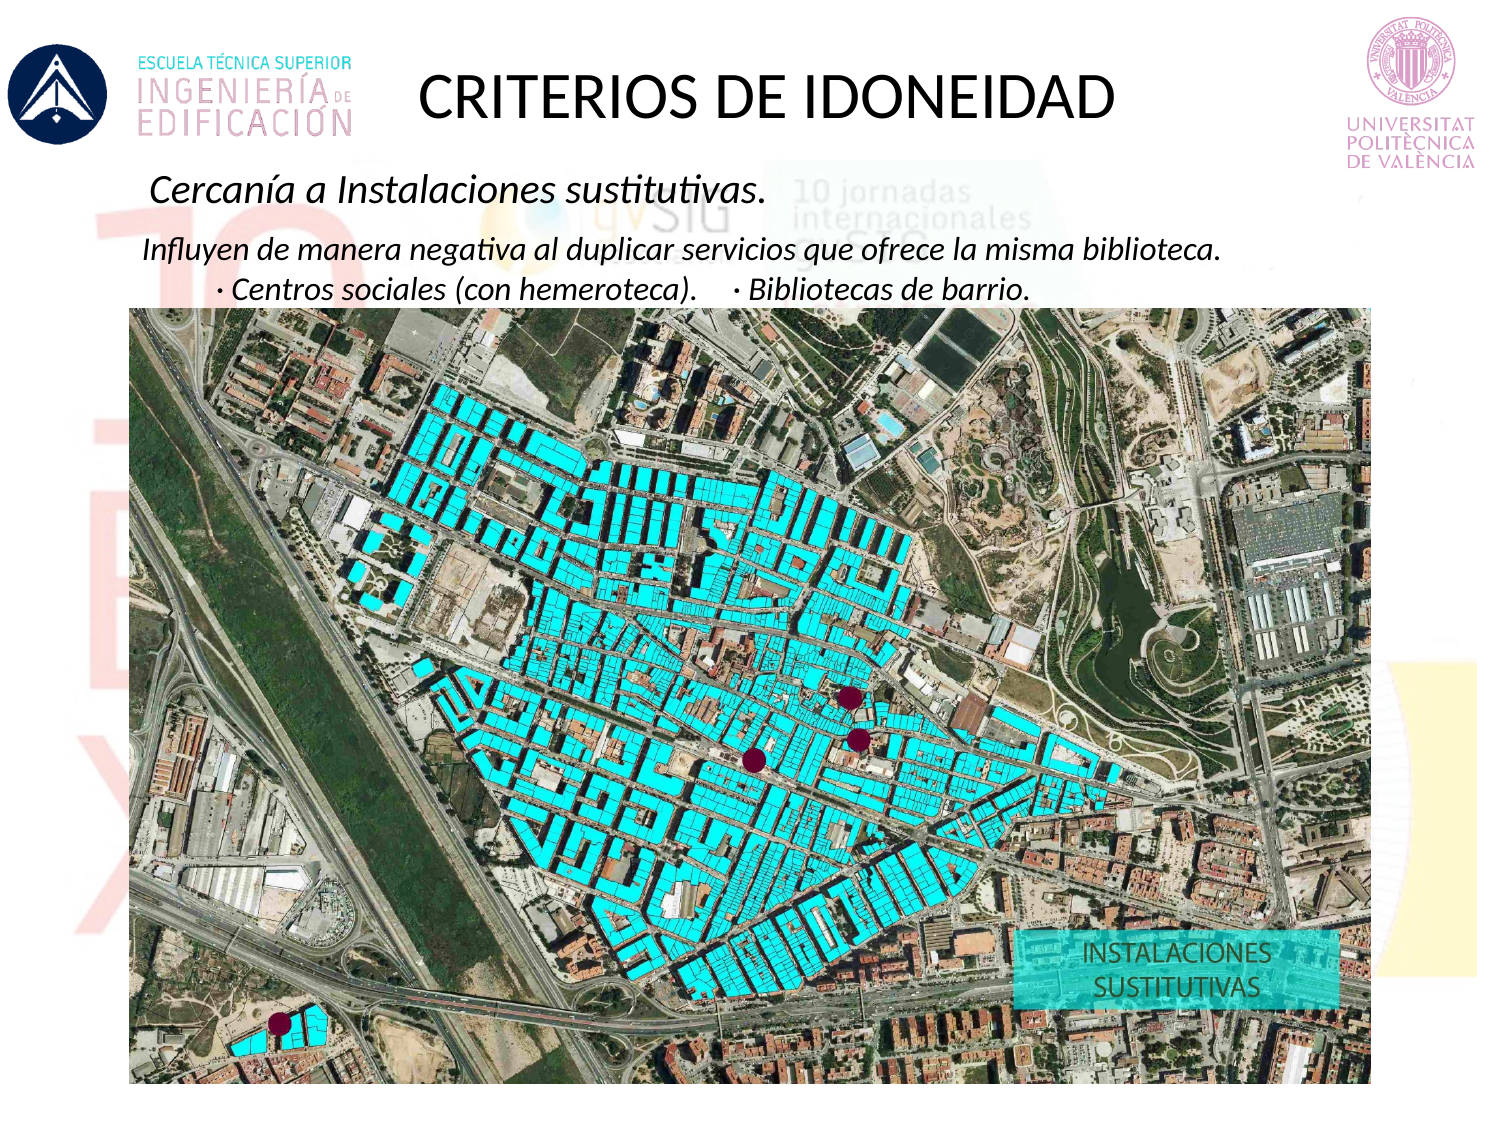

CRITERIOS DE IDONEIDAD
#
	 Cercanía a Instalaciones sustitutivas.
Influyen de manera negativa al duplicar servicios que ofrece la misma biblioteca.
	· Centros sociales (con hemeroteca).	· Bibliotecas de barrio.